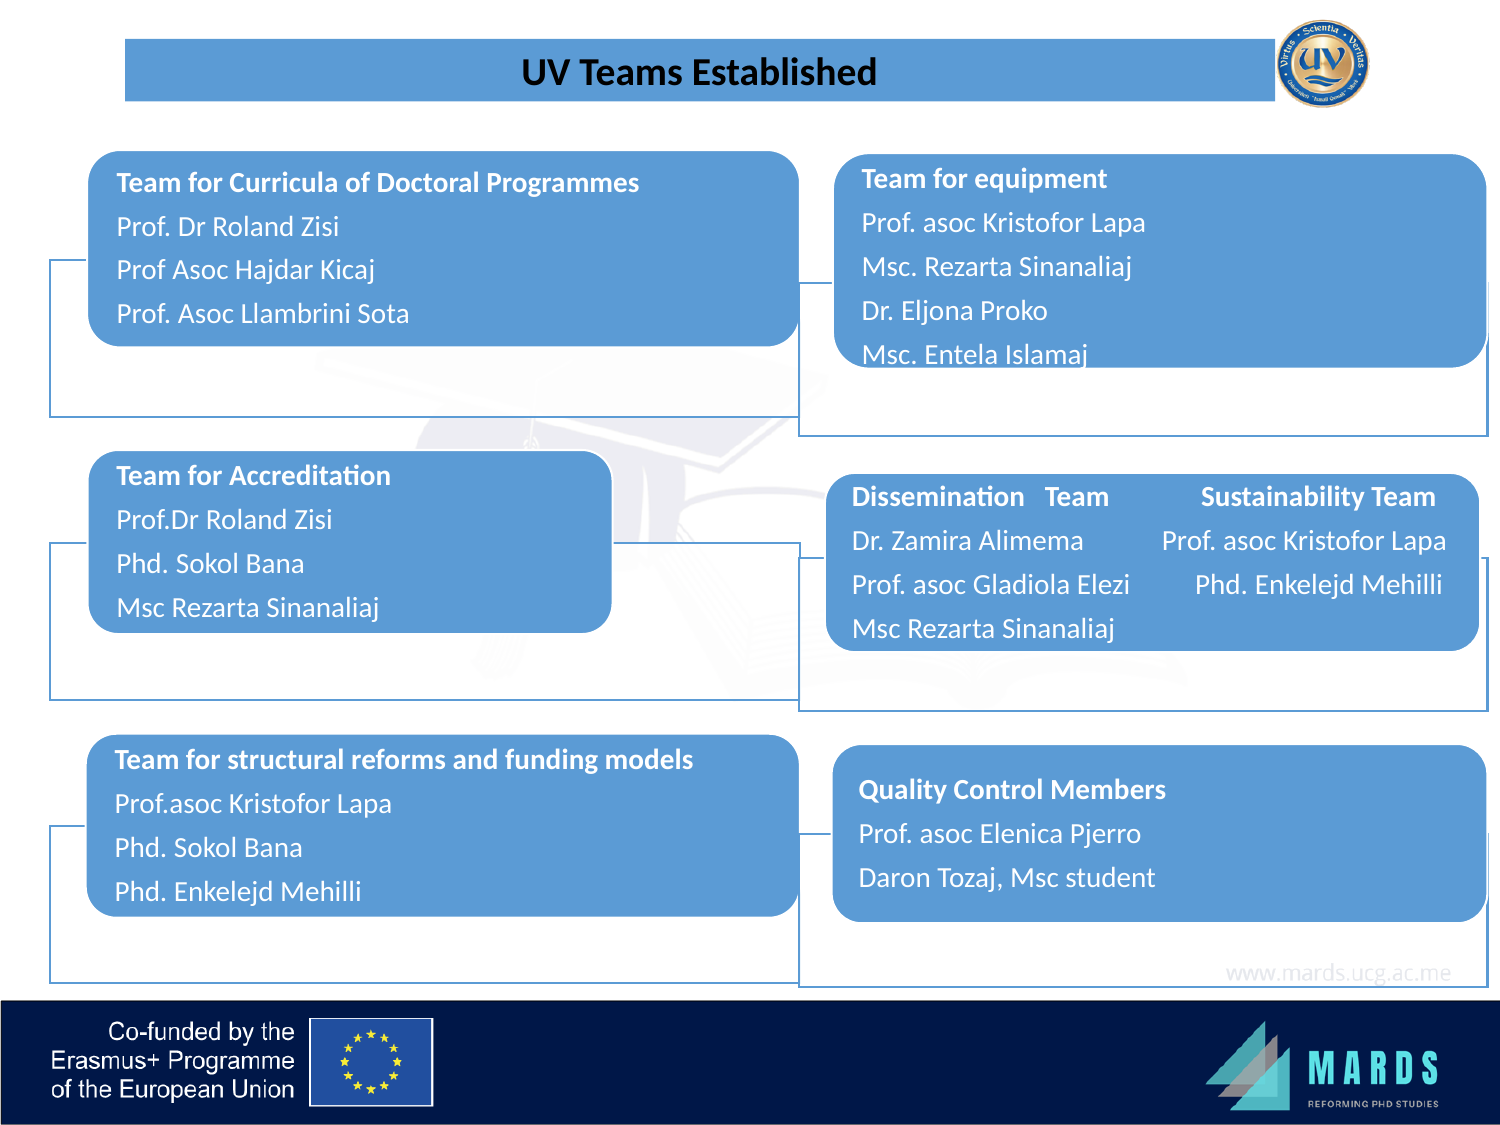

# UV Teams Established
Team for Curricula of Doctoral Programmes
Prof. Dr Roland Zisi
Prof Asoc Hajdar Kicaj
Prof. Asoc Llambrini Sota
Team for Accreditation
Prof.Dr Roland Zisi
Phd. Sokol Bana
Msc Rezarta Sinanaliaj
Team for structural reforms and funding models
Prof.asoc Kristofor Lapa
Phd. Sokol Bana
Phd. Enkelejd Mehilli
Team for equipment
Prof. asoc Kristofor Lapa
Msc. Rezarta Sinanaliaj
Dr. Eljona Proko
Msc. Entela Islamaj
Dissemination Team Sustainability Team
Dr. Zamira Alimema Prof. asoc Kristofor Lapa
Prof. asoc Gladiola Elezi Phd. Enkelejd Mehilli
Msc Rezarta Sinanaliaj
Quality Control Members
Prof. asoc Elenica Pjerro
Daron Tozaj, Msc student